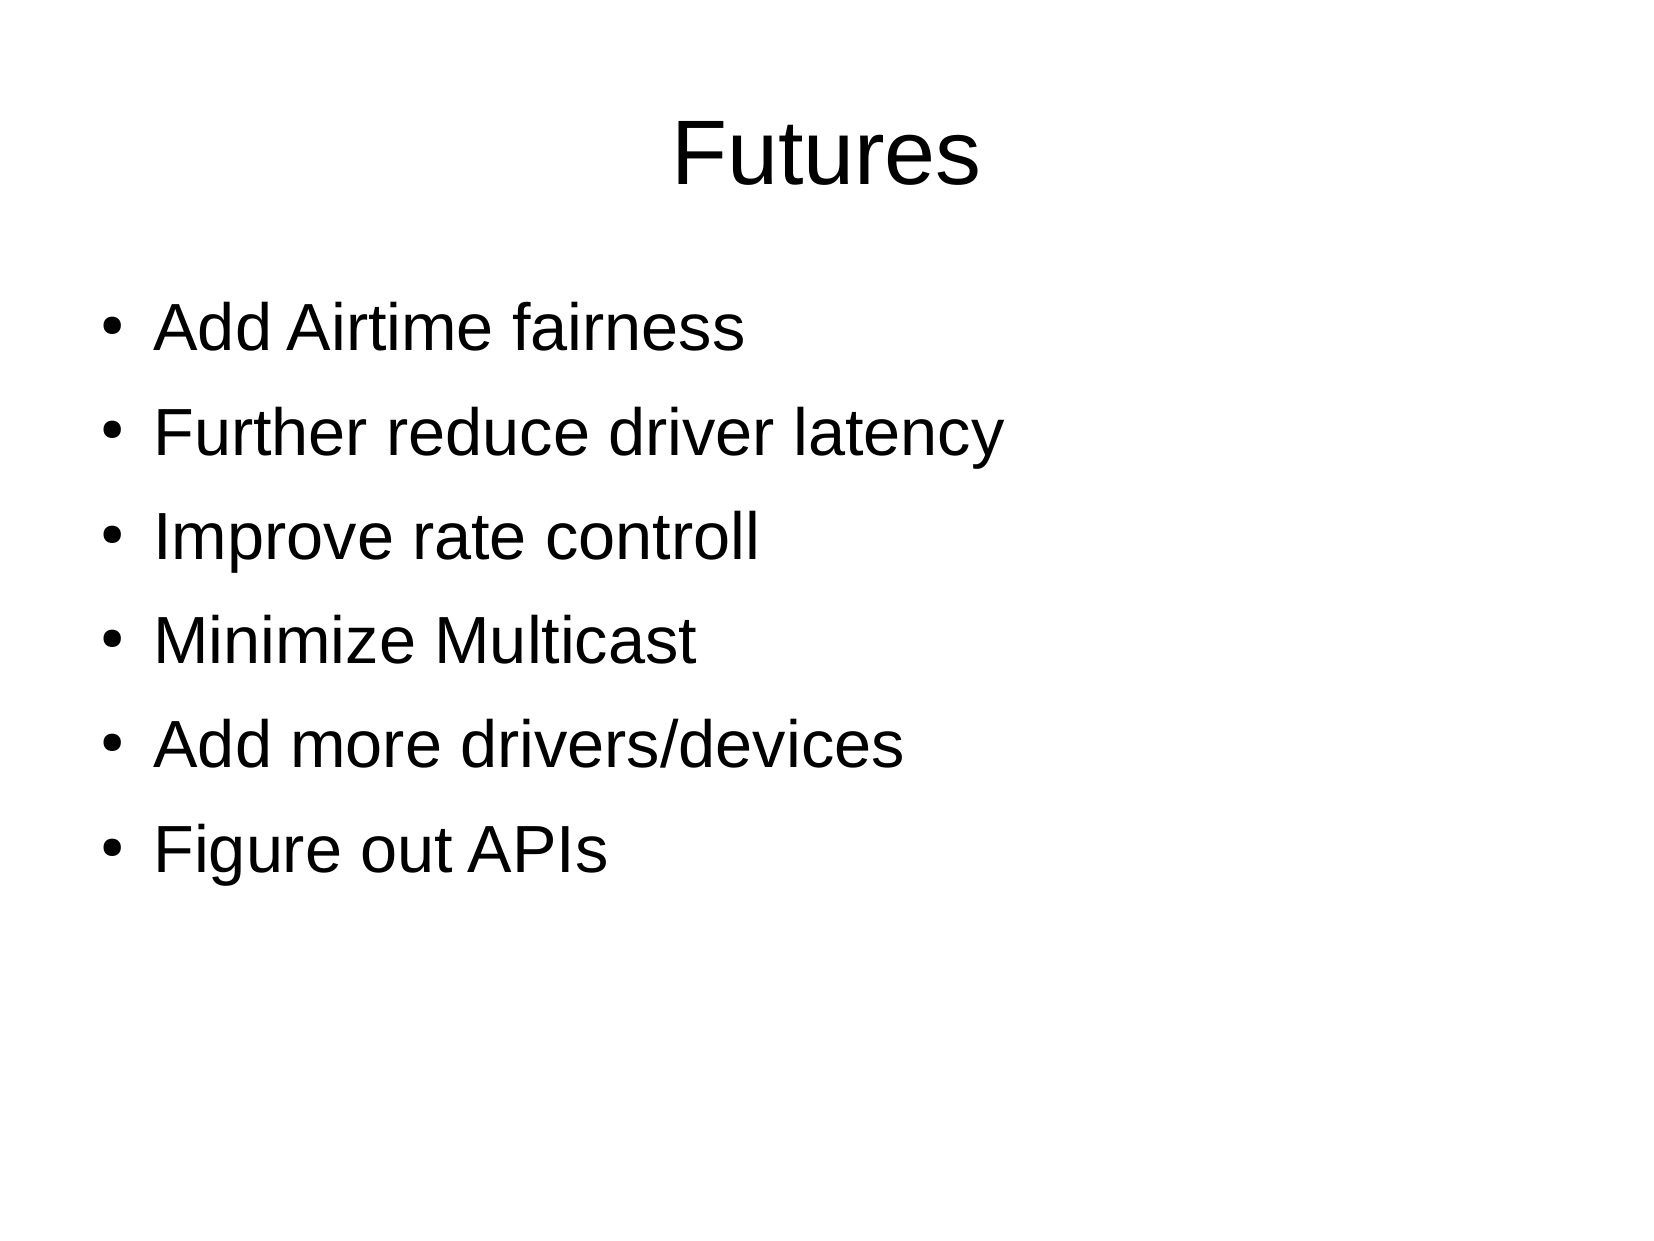

# Futures
Add Airtime fairness
Further reduce driver latency
Improve rate controll
Minimize Multicast
Add more drivers/devices
Figure out APIs